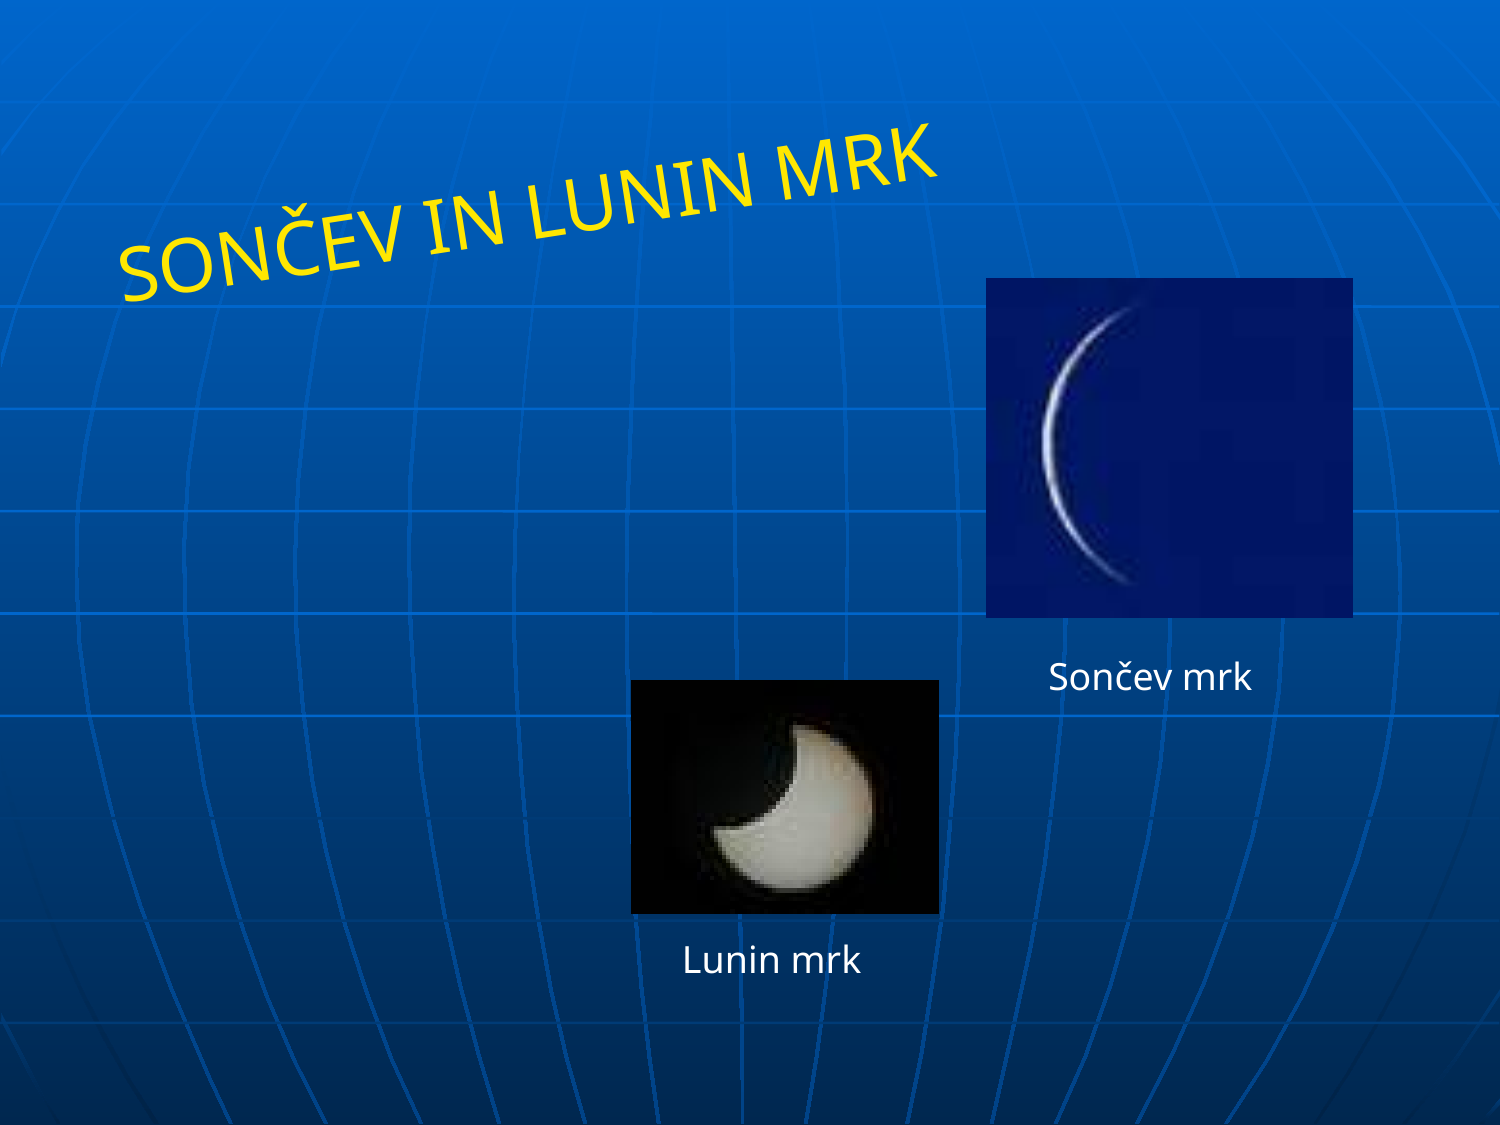

SONČEV IN LUNIN MRK
Sončev mrk
Lunin mrk